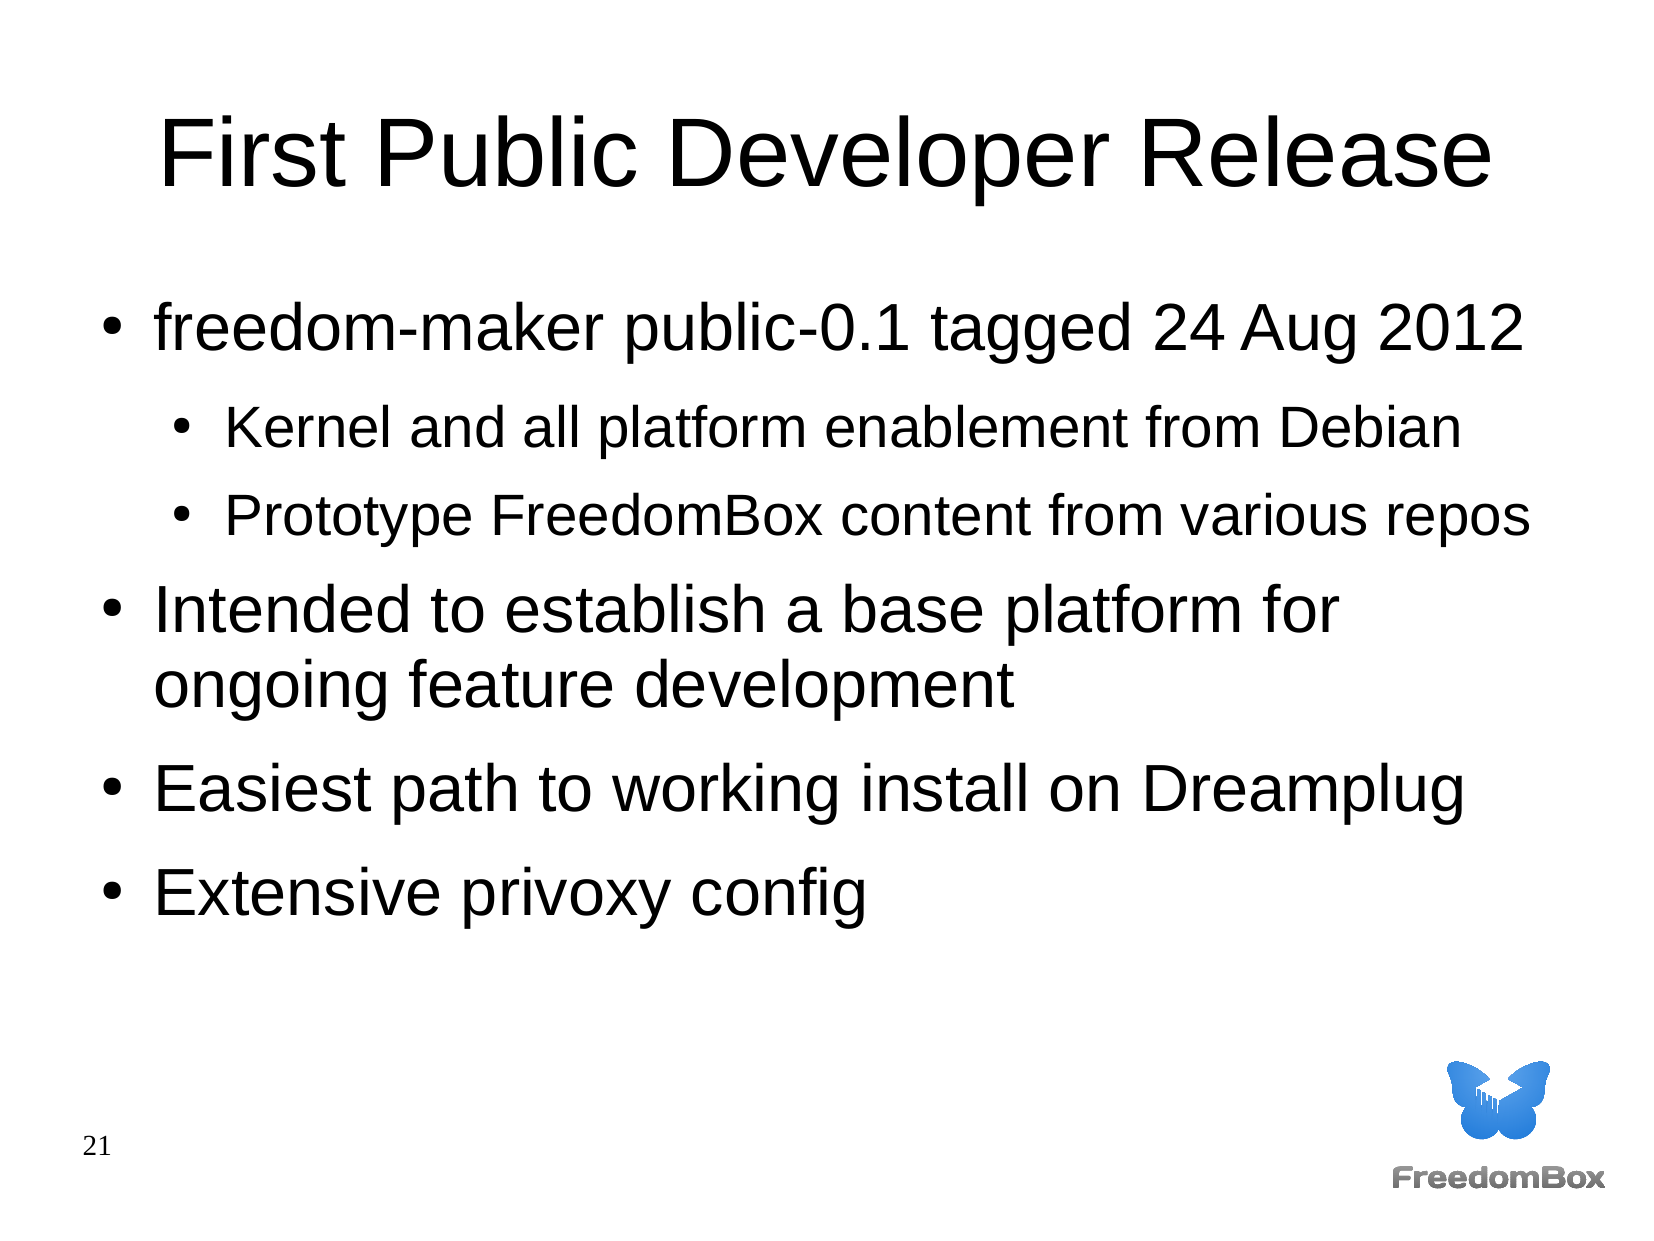

# First Public Developer Release
freedom-maker public-0.1 tagged 24 Aug 2012
Kernel and all platform enablement from Debian
Prototype FreedomBox content from various repos
Intended to establish a base platform for ongoing feature development
Easiest path to working install on Dreamplug
Extensive privoxy config